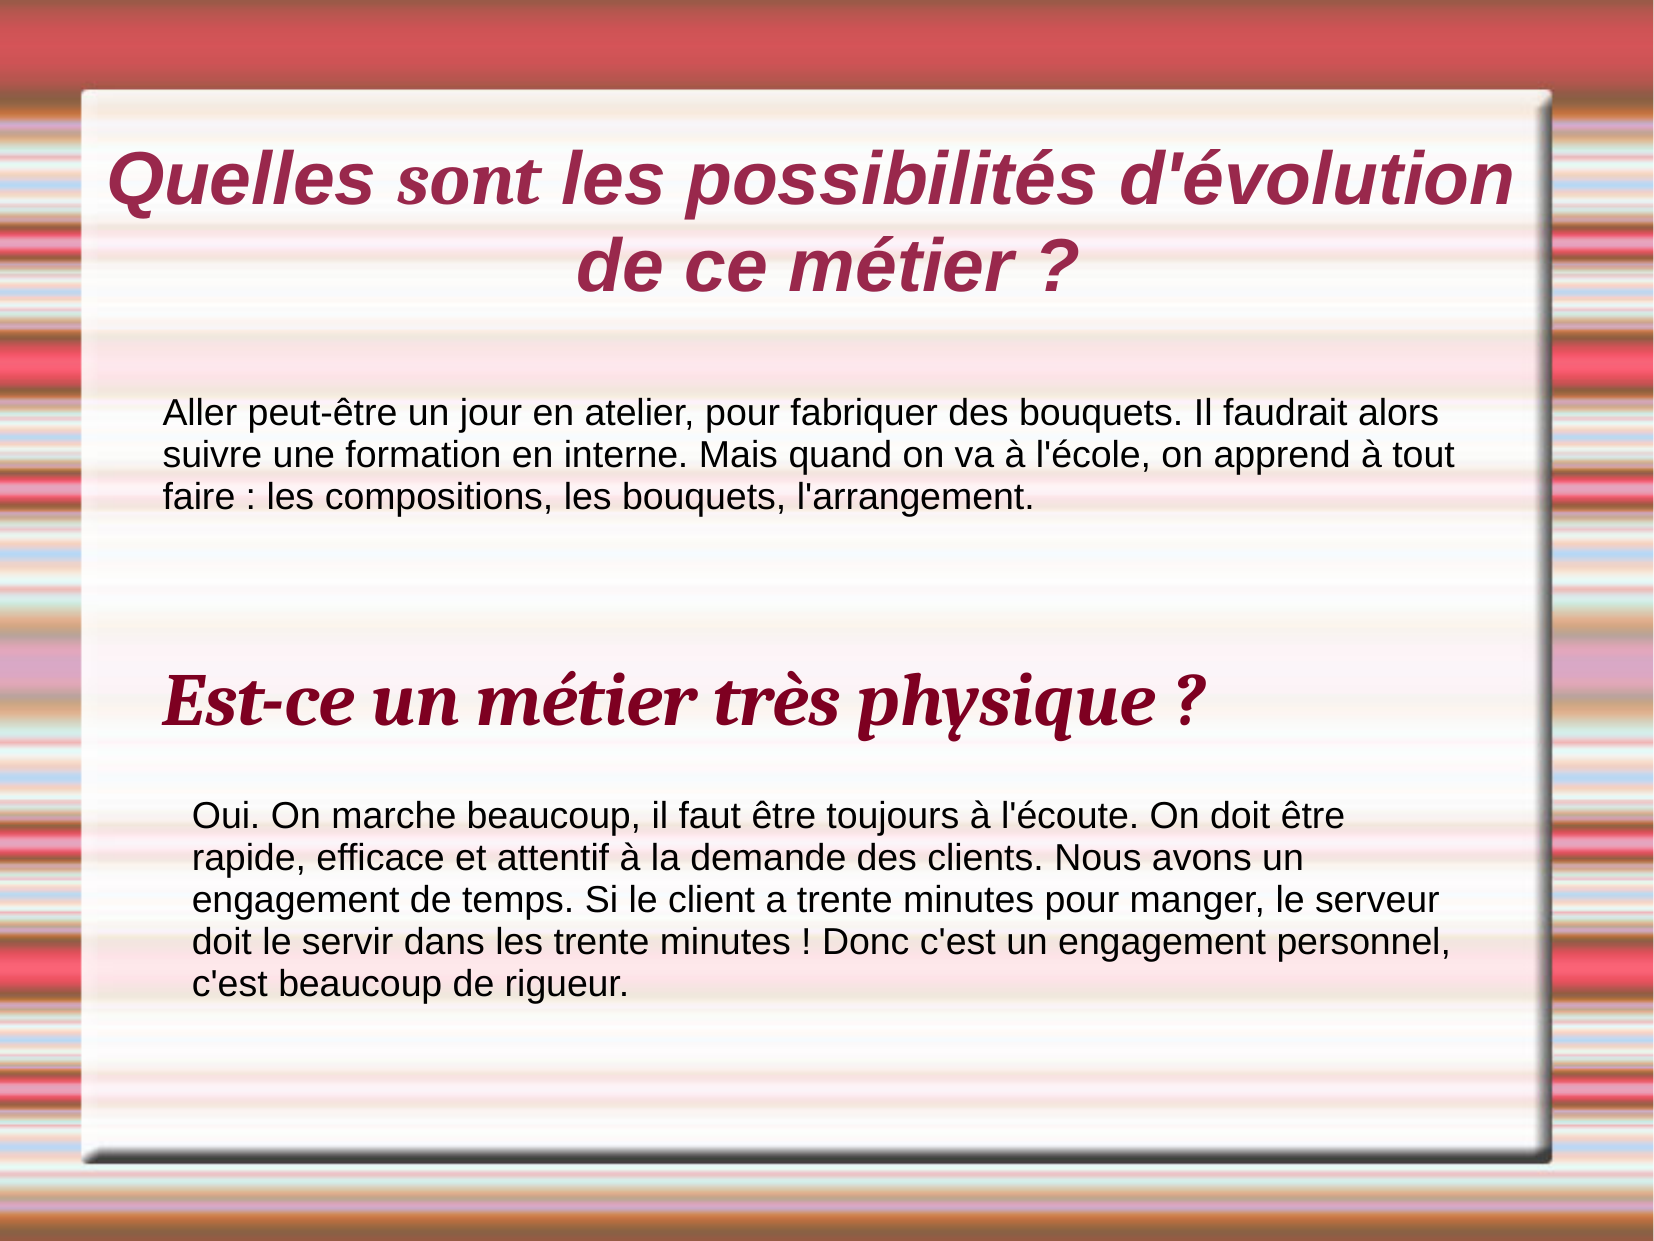

# Quelles sont les possibilités d'évolution de ce métier ?
Aller peut-être un jour en atelier, pour fabriquer des bouquets. Il faudrait alors suivre une formation en interne. Mais quand on va à l'école, on apprend à tout faire : les compositions, les bouquets, l'arrangement.
Est-ce un métier très physique ?
Oui. On marche beaucoup, il faut être toujours à l'écoute. On doit être rapide, efficace et attentif à la demande des clients. Nous avons un engagement de temps. Si le client a trente minutes pour manger, le serveur doit le servir dans les trente minutes ! Donc c'est un engagement personnel, c'est beaucoup de rigueur.